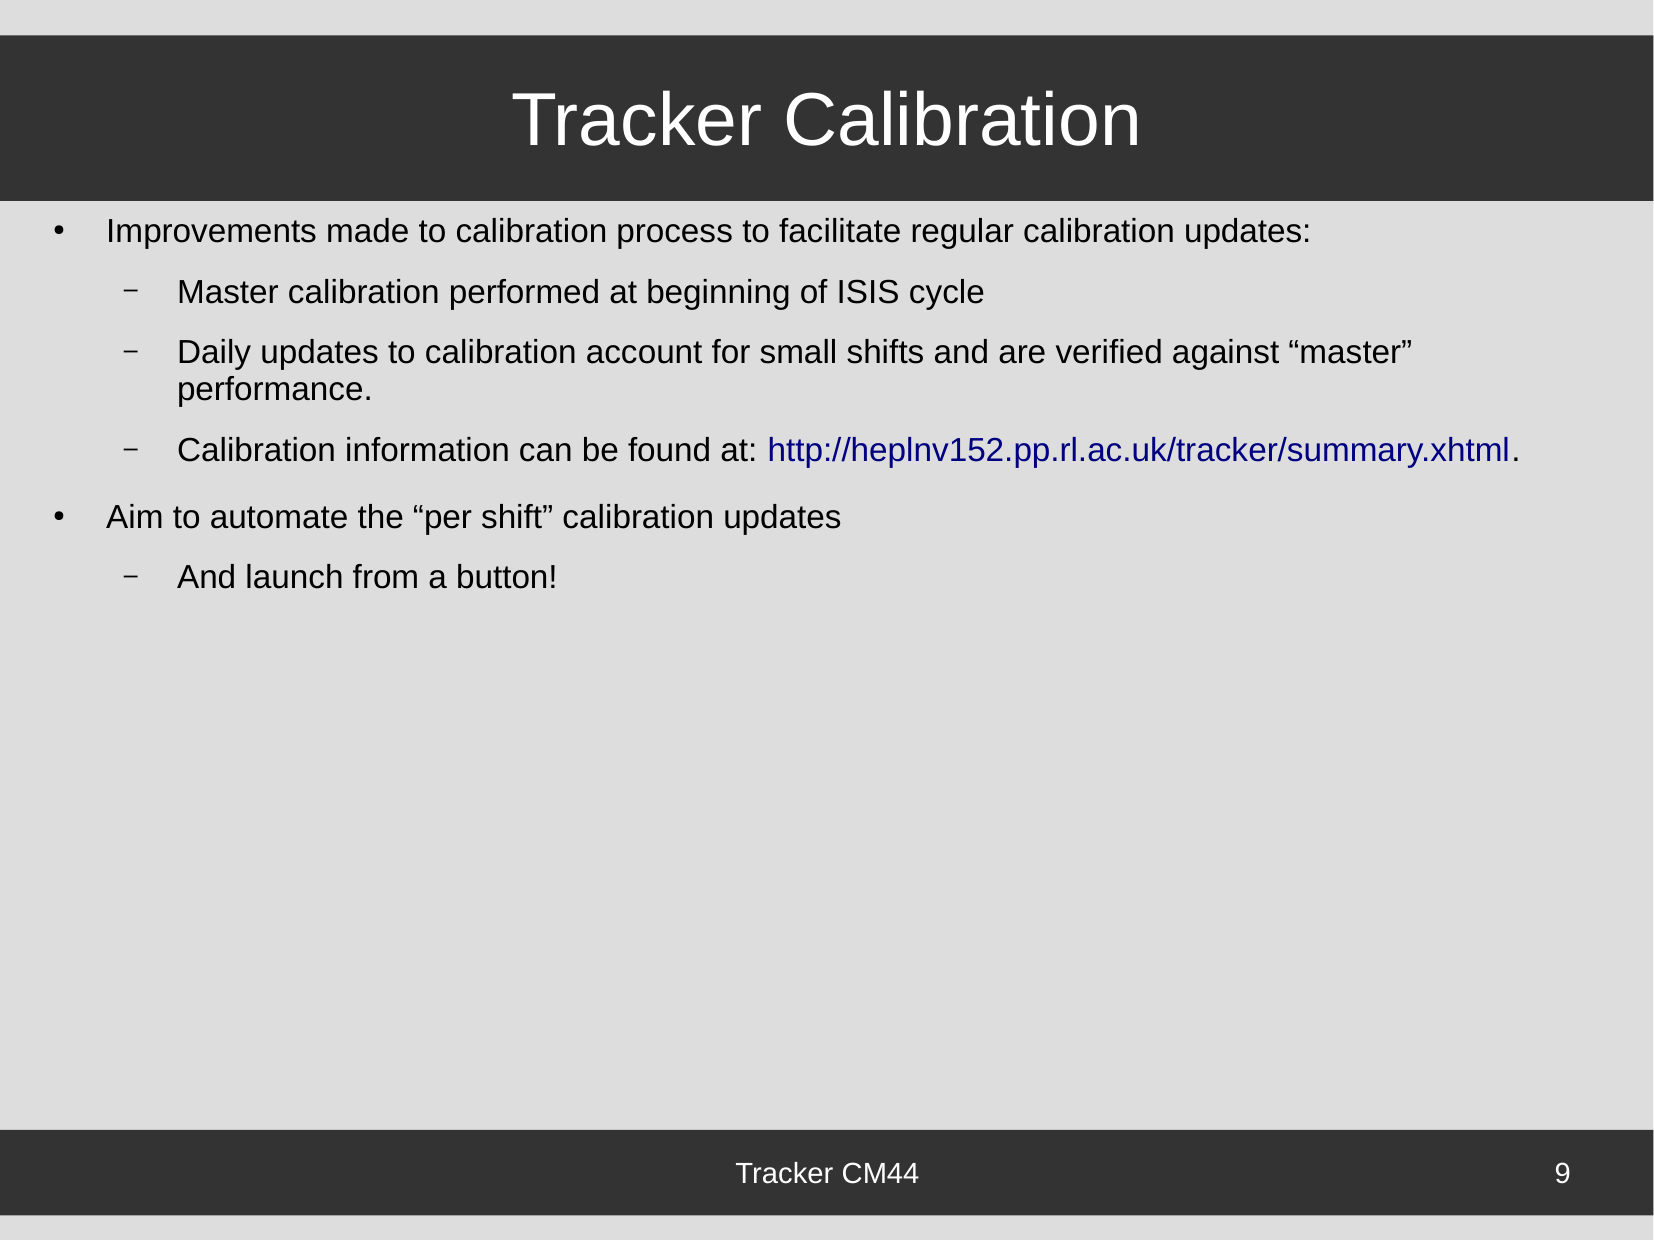

# Tracker Calibration
Improvements made to calibration process to facilitate regular calibration updates:
Master calibration performed at beginning of ISIS cycle
Daily updates to calibration account for small shifts and are verified against “master” performance.
Calibration information can be found at: http://heplnv152.pp.rl.ac.uk/tracker/summary.xhtml.
Aim to automate the “per shift” calibration updates
And launch from a button!
9